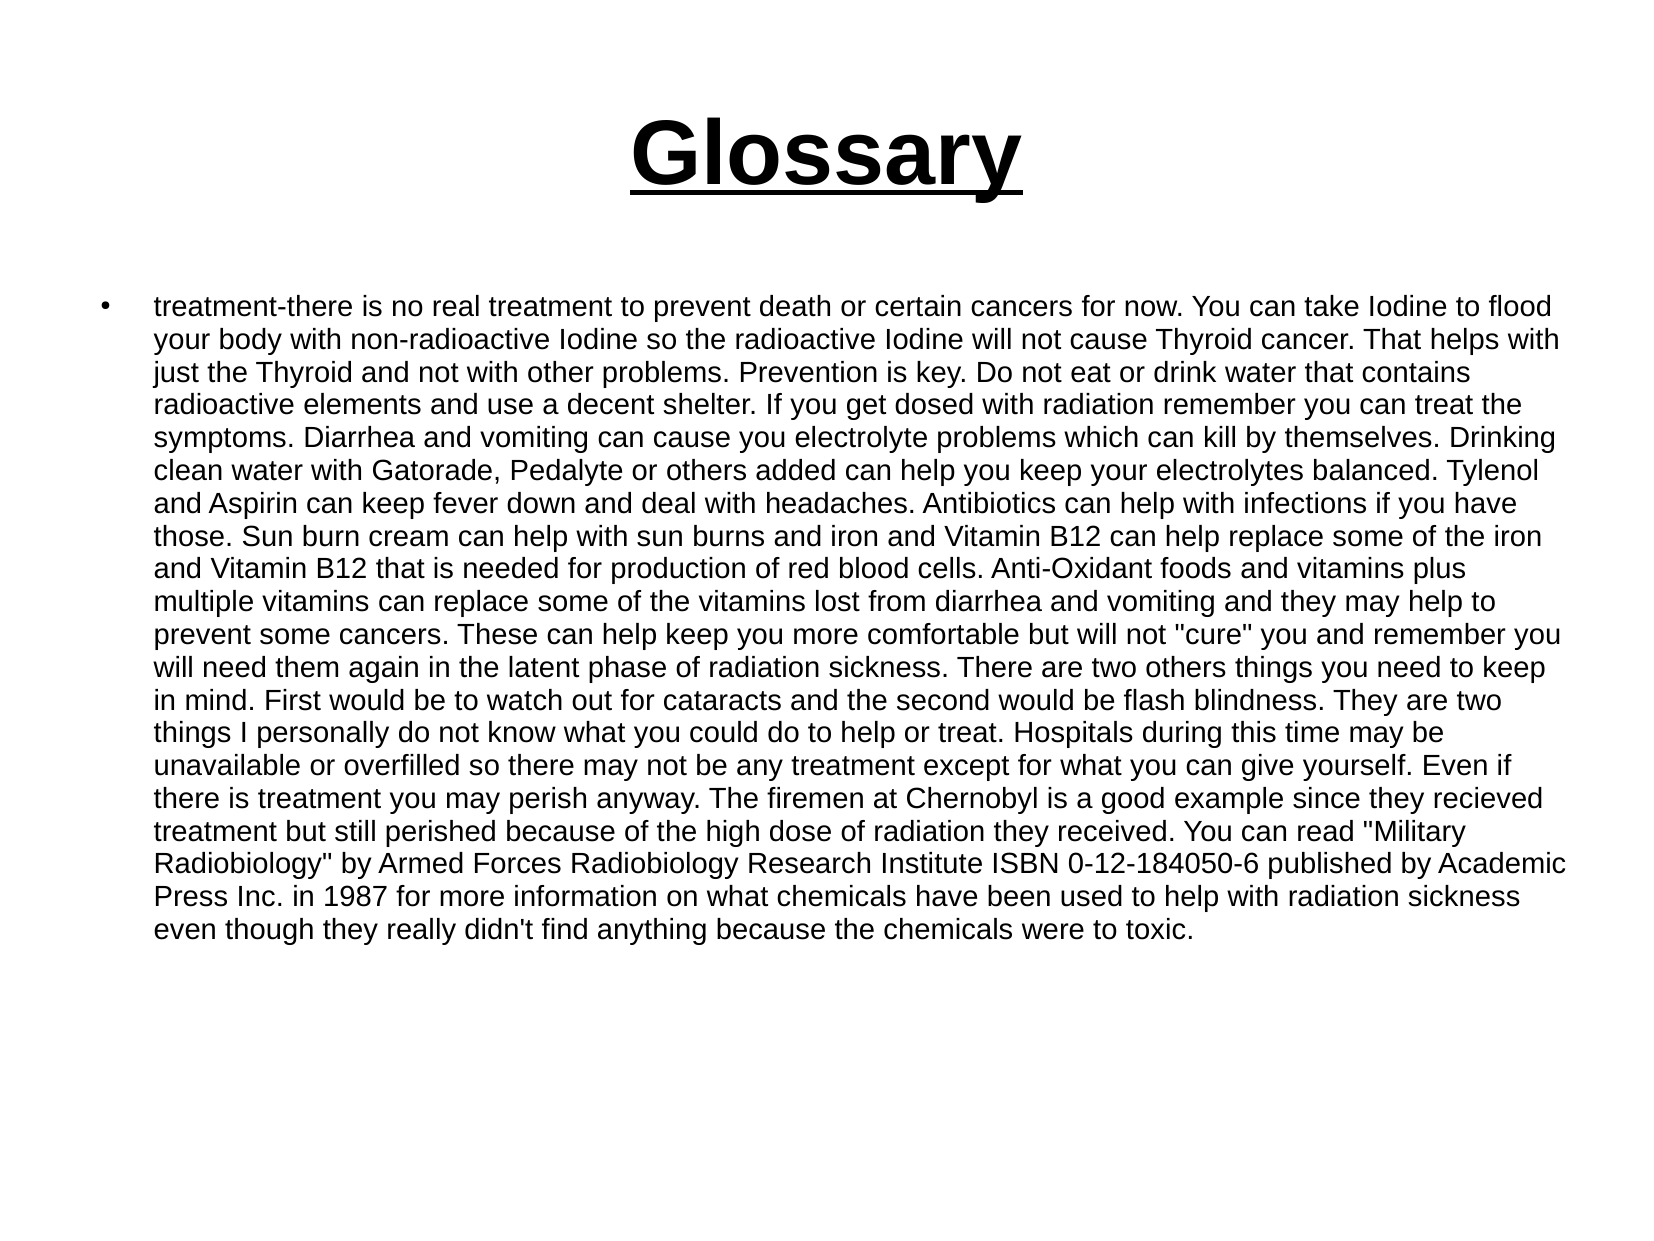

# Glossary
treatment-there is no real treatment to prevent death or certain cancers for now. You can take Iodine to flood your body with non-radioactive Iodine so the radioactive Iodine will not cause Thyroid cancer. That helps with just the Thyroid and not with other problems. Prevention is key. Do not eat or drink water that contains radioactive elements and use a decent shelter. If you get dosed with radiation remember you can treat the symptoms. Diarrhea and vomiting can cause you electrolyte problems which can kill by themselves. Drinking clean water with Gatorade, Pedalyte or others added can help you keep your electrolytes balanced. Tylenol and Aspirin can keep fever down and deal with headaches. Antibiotics can help with infections if you have those. Sun burn cream can help with sun burns and iron and Vitamin B12 can help replace some of the iron and Vitamin B12 that is needed for production of red blood cells. Anti-Oxidant foods and vitamins plus multiple vitamins can replace some of the vitamins lost from diarrhea and vomiting and they may help to prevent some cancers. These can help keep you more comfortable but will not "cure" you and remember you will need them again in the latent phase of radiation sickness. There are two others things you need to keep in mind. First would be to watch out for cataracts and the second would be flash blindness. They are two things I personally do not know what you could do to help or treat. Hospitals during this time may be unavailable or overfilled so there may not be any treatment except for what you can give yourself. Even if there is treatment you may perish anyway. The firemen at Chernobyl is a good example since they recieved treatment but still perished because of the high dose of radiation they received. You can read "Military Radiobiology" by Armed Forces Radiobiology Research Institute ISBN 0-12-184050-6 published by Academic Press Inc. in 1987 for more information on what chemicals have been used to help with radiation sickness even though they really didn't find anything because the chemicals were to toxic.